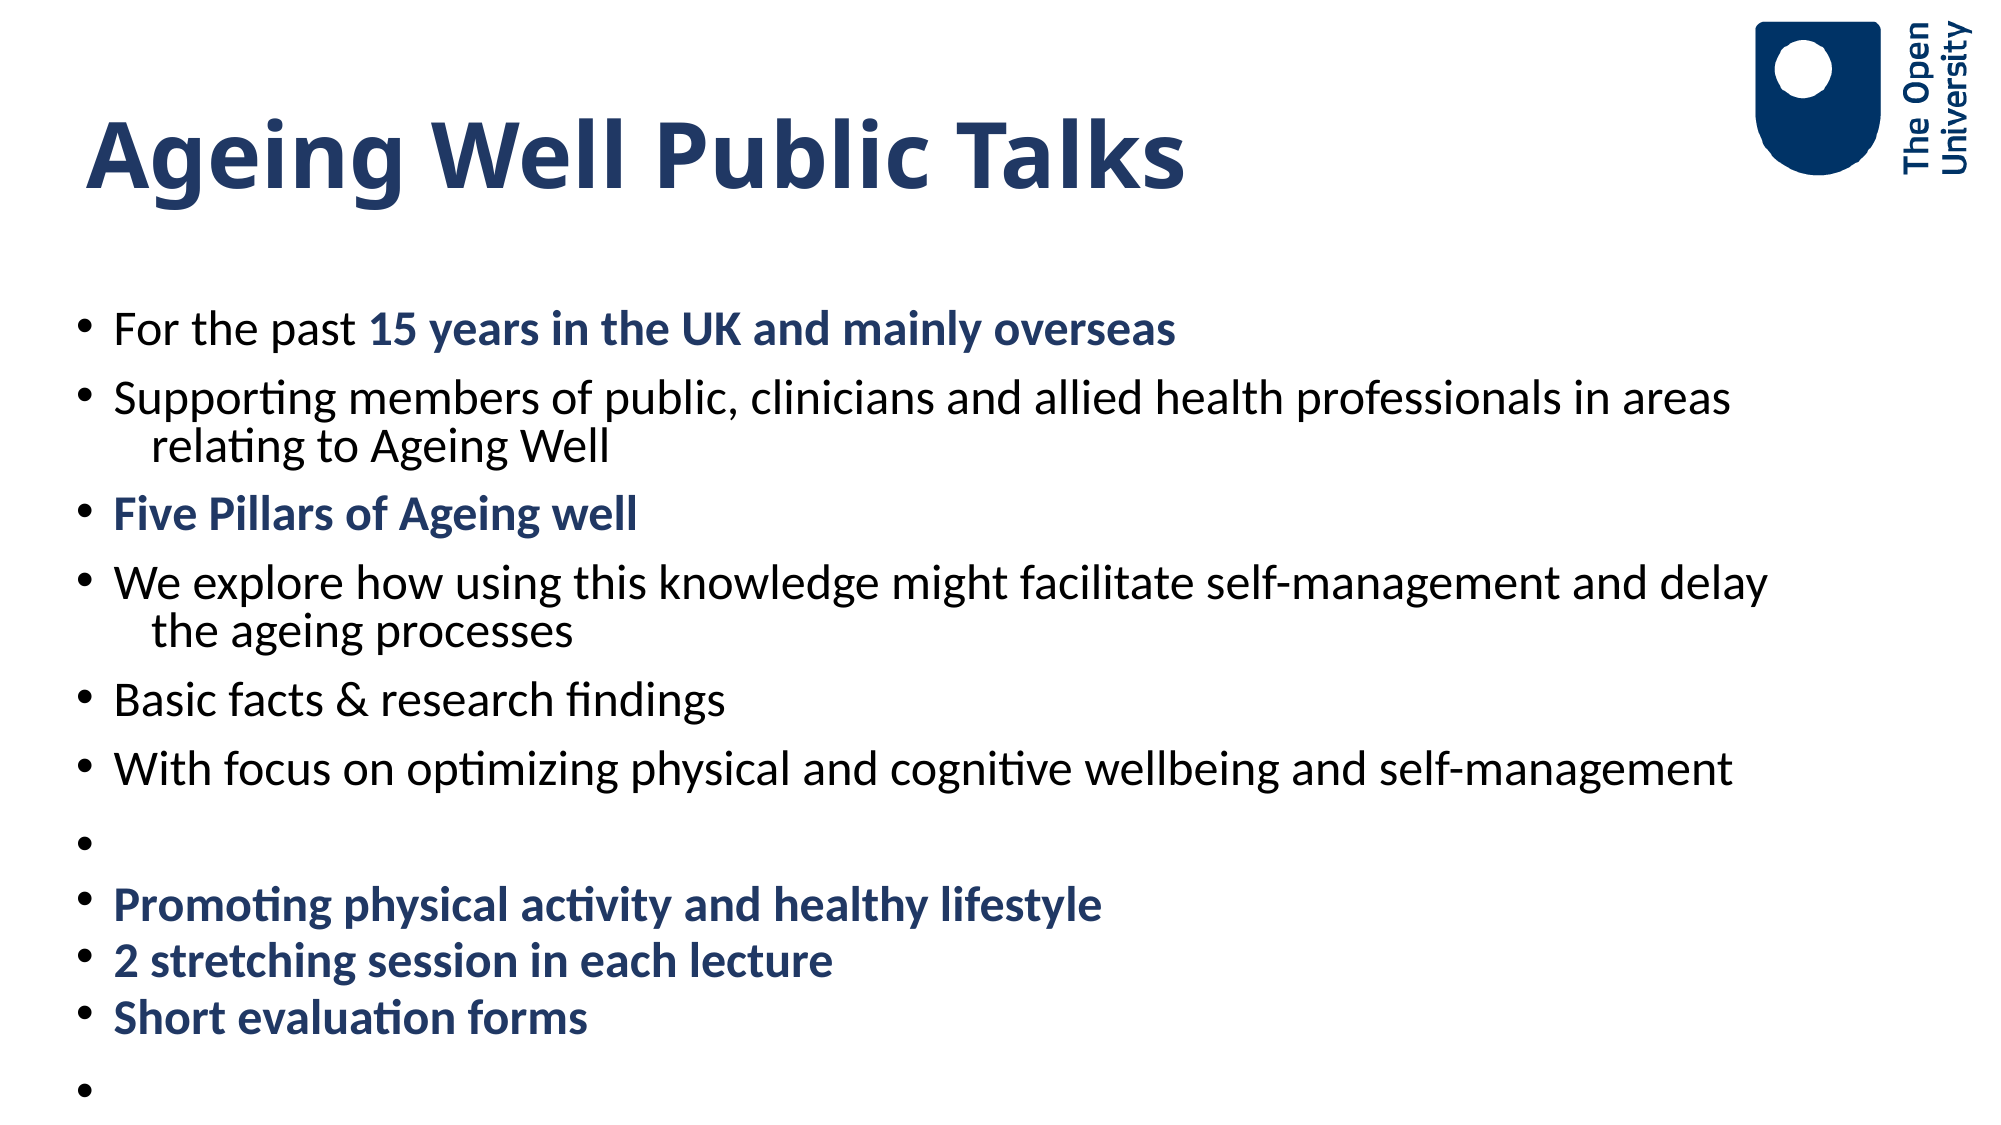

# Ageing Well Public Talks
For the past 15 years in the UK and mainly overseas
Supporting members of public, clinicians and allied health professionals in areas relating to Ageing Well
Five Pillars of Ageing well
We explore how using this knowledge might facilitate self-management and delay the ageing processes
Basic facts & research findings
With focus on optimizing physical and cognitive wellbeing and self-management
Promoting physical activity and healthy lifestyle
2 stretching session in each lecture
Short evaluation forms